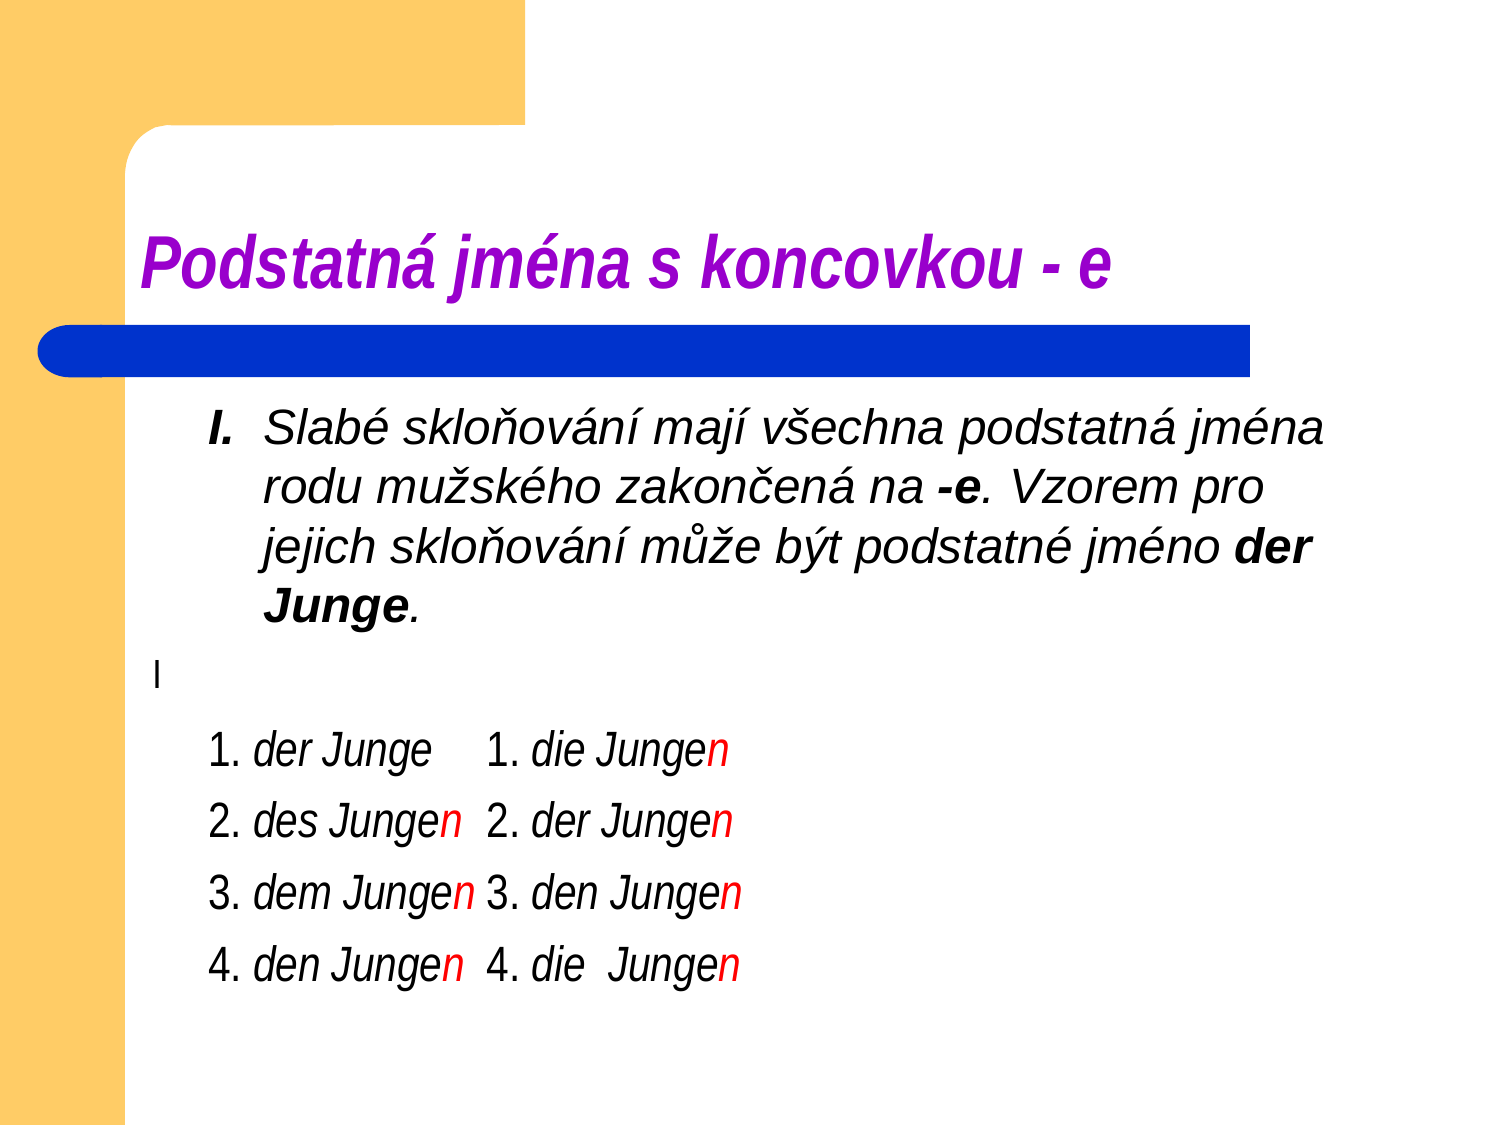

# Podstatná jména s koncovkou - e
I. Slabé skloňování mají všechna podstatná jména rodu mužského zakončená na -e. Vzorem pro jejich skloňování může být podstatné jméno der Junge.
1. der Junge		1. die Jungen
2. des Jungen		2. der Jungen
3. dem Jungen		3. den Jungen
4. den Jungen		4. die Jungen